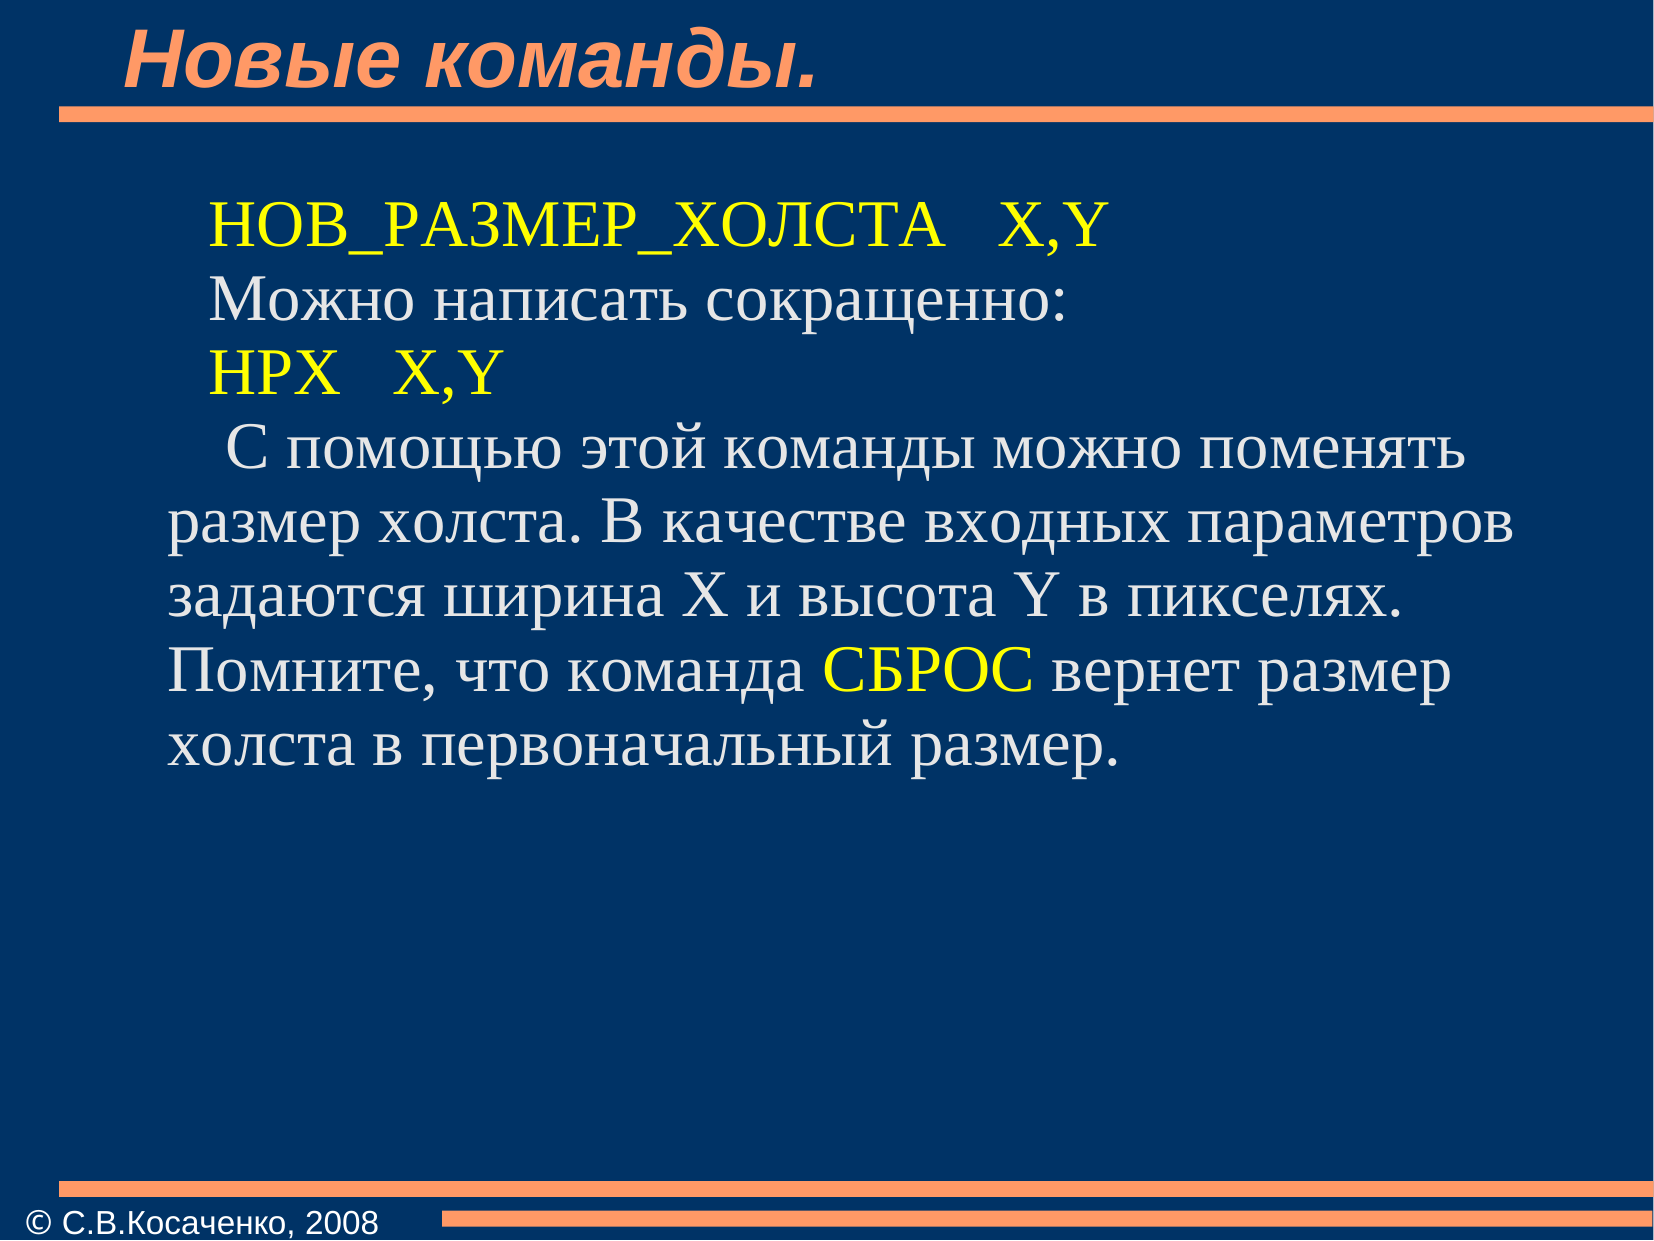

# Новые команды.
НОВ_РАЗМЕР_ХОЛСТА X,Y
Можно написать сокращенно:
НРХ X,Y
 С помощью этой команды можно поменять размер холста. В качестве входных параметров задаются ширина X и высота Y в пикселях. Помните, что команда СБРОС вернет размер холста в первоначальный размер.